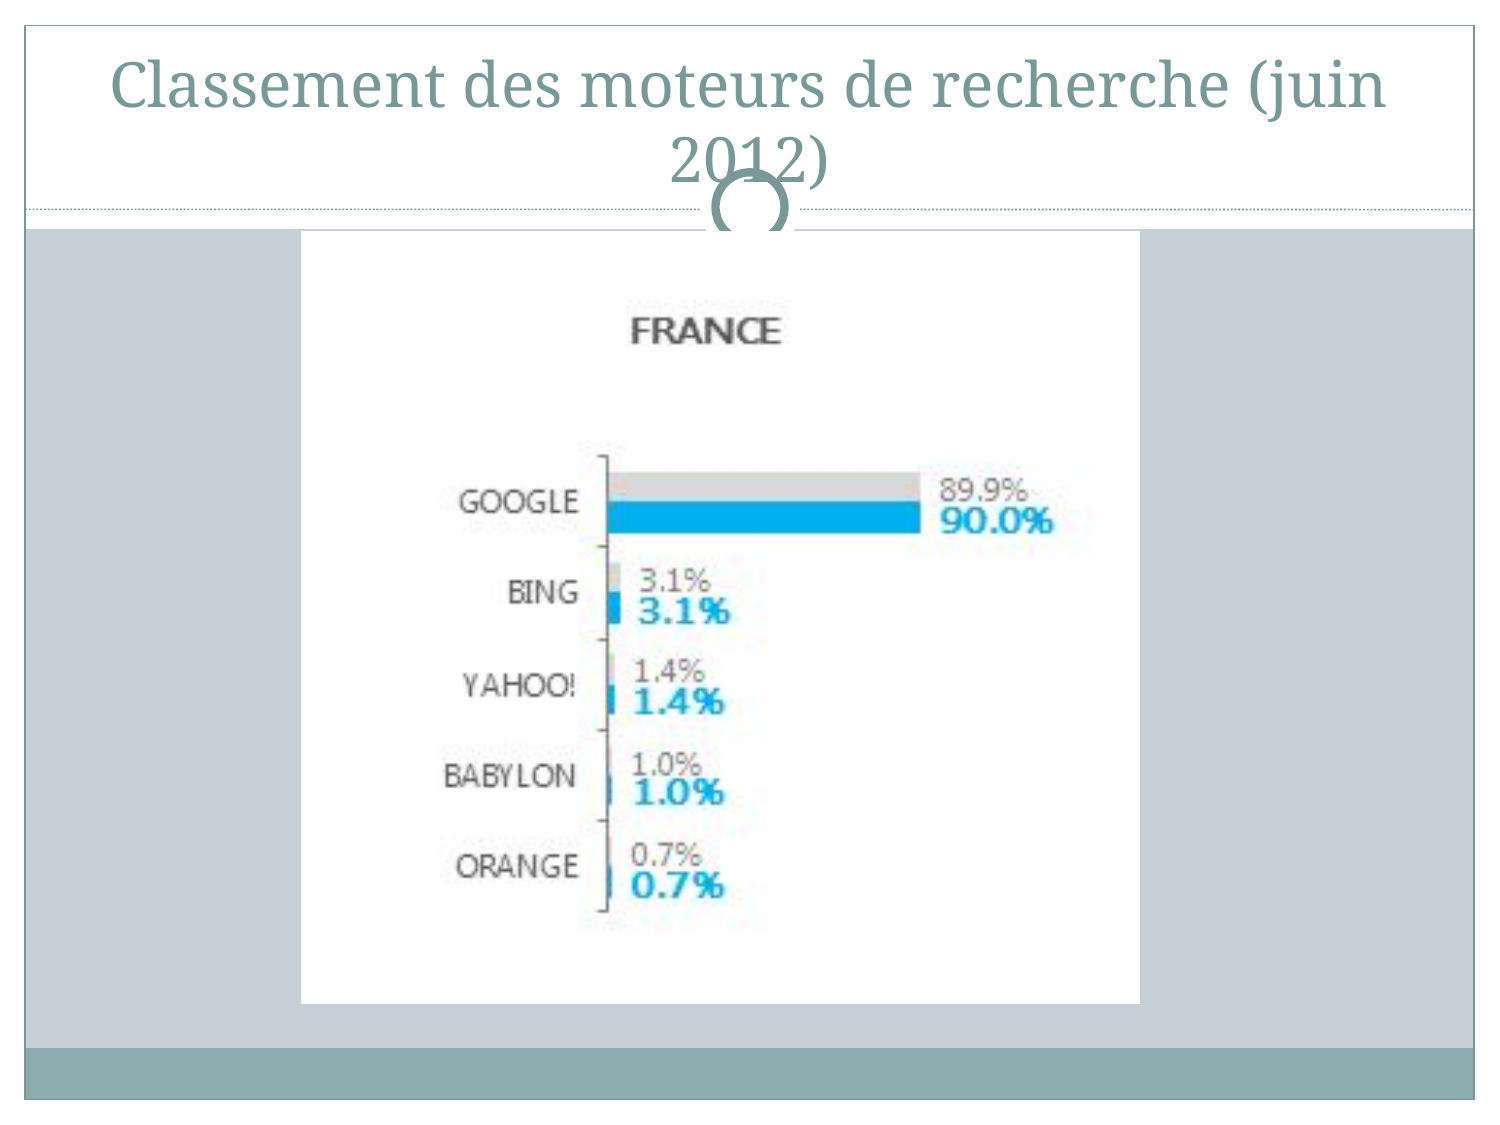

# Classement des moteurs de recherche (juin 2012)